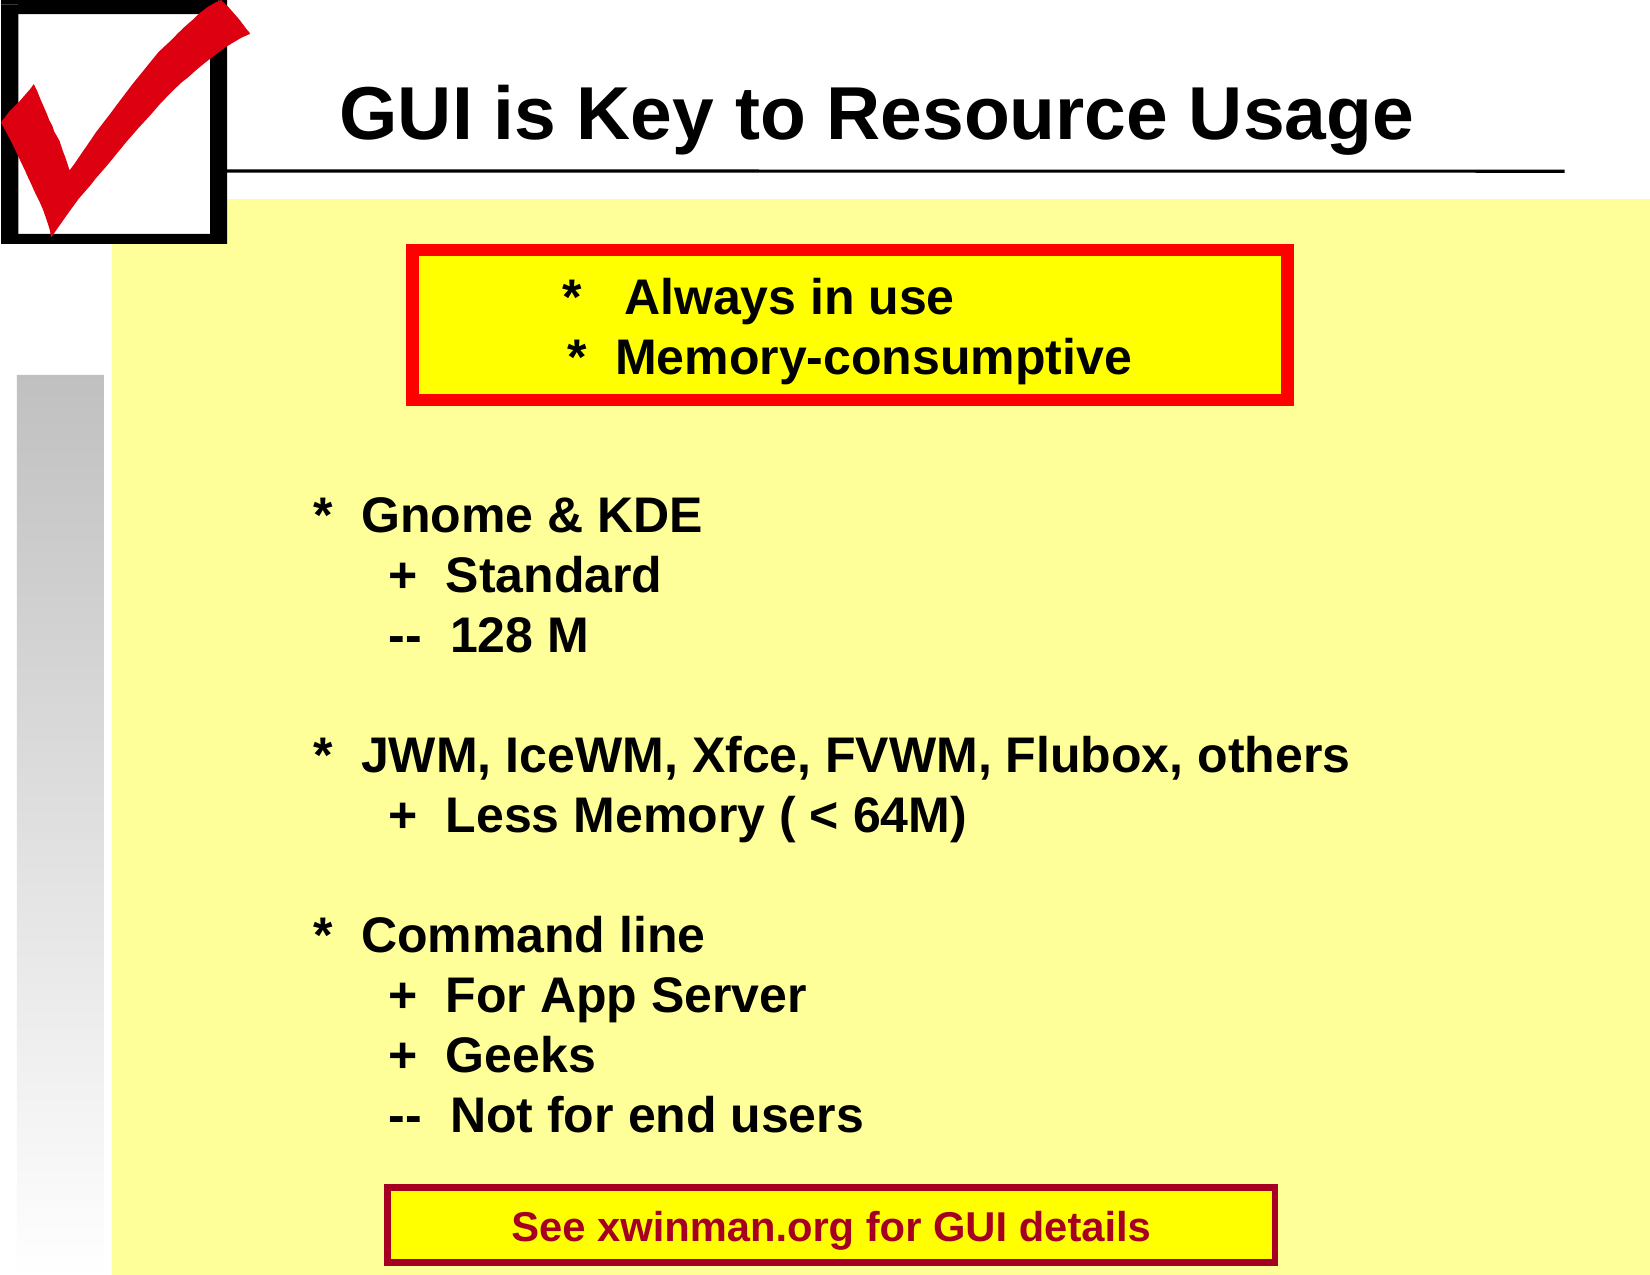

GUI is Key to Resource Usage
* Always in use
* Memory-consumptive
* Gnome & KDE
	+ Standard
	-- 128 M
* JWM, IceWM, Xfce, FVWM, Flubox, others
	+ Less Memory ( < 64M)
* Command line
	+ For App Server
	+ Geeks
	-- Not for end users
See xwinman.org for GUI details